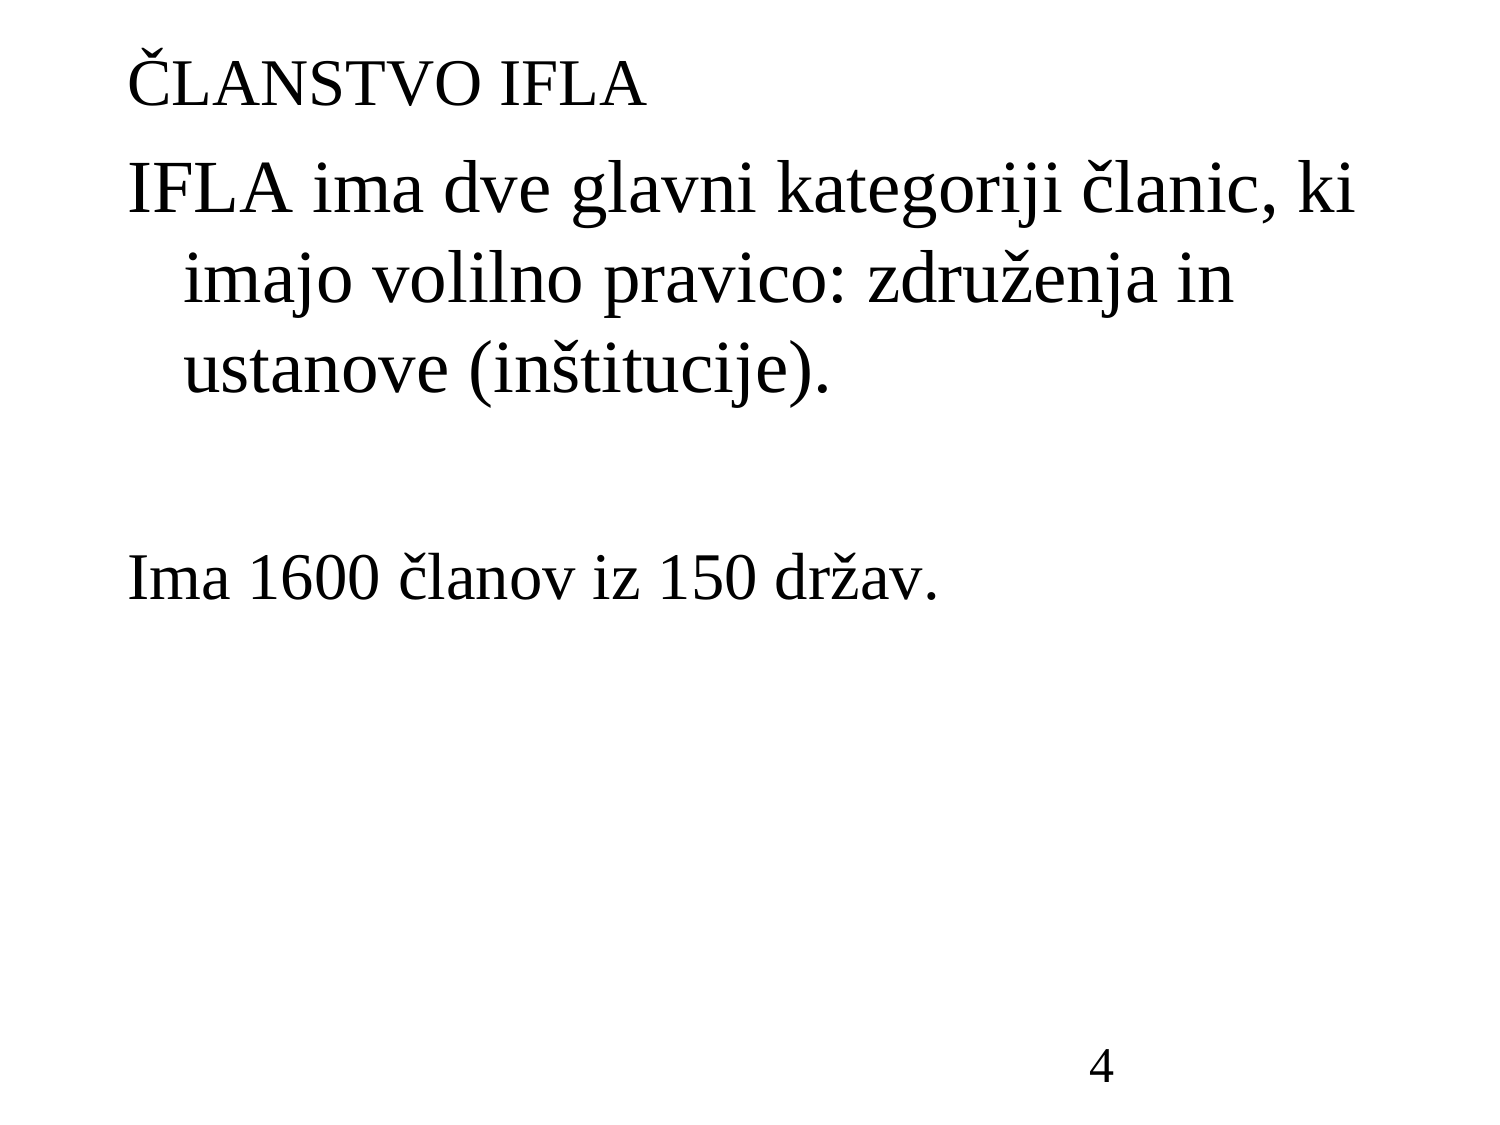

# ČLANSTVO IFLA
IFLA ima dve glavni kategoriji članic, ki imajo volilno pravico: združenja in ustanove (inštitucije).
Ima 1600 članov iz 150 držav.
4